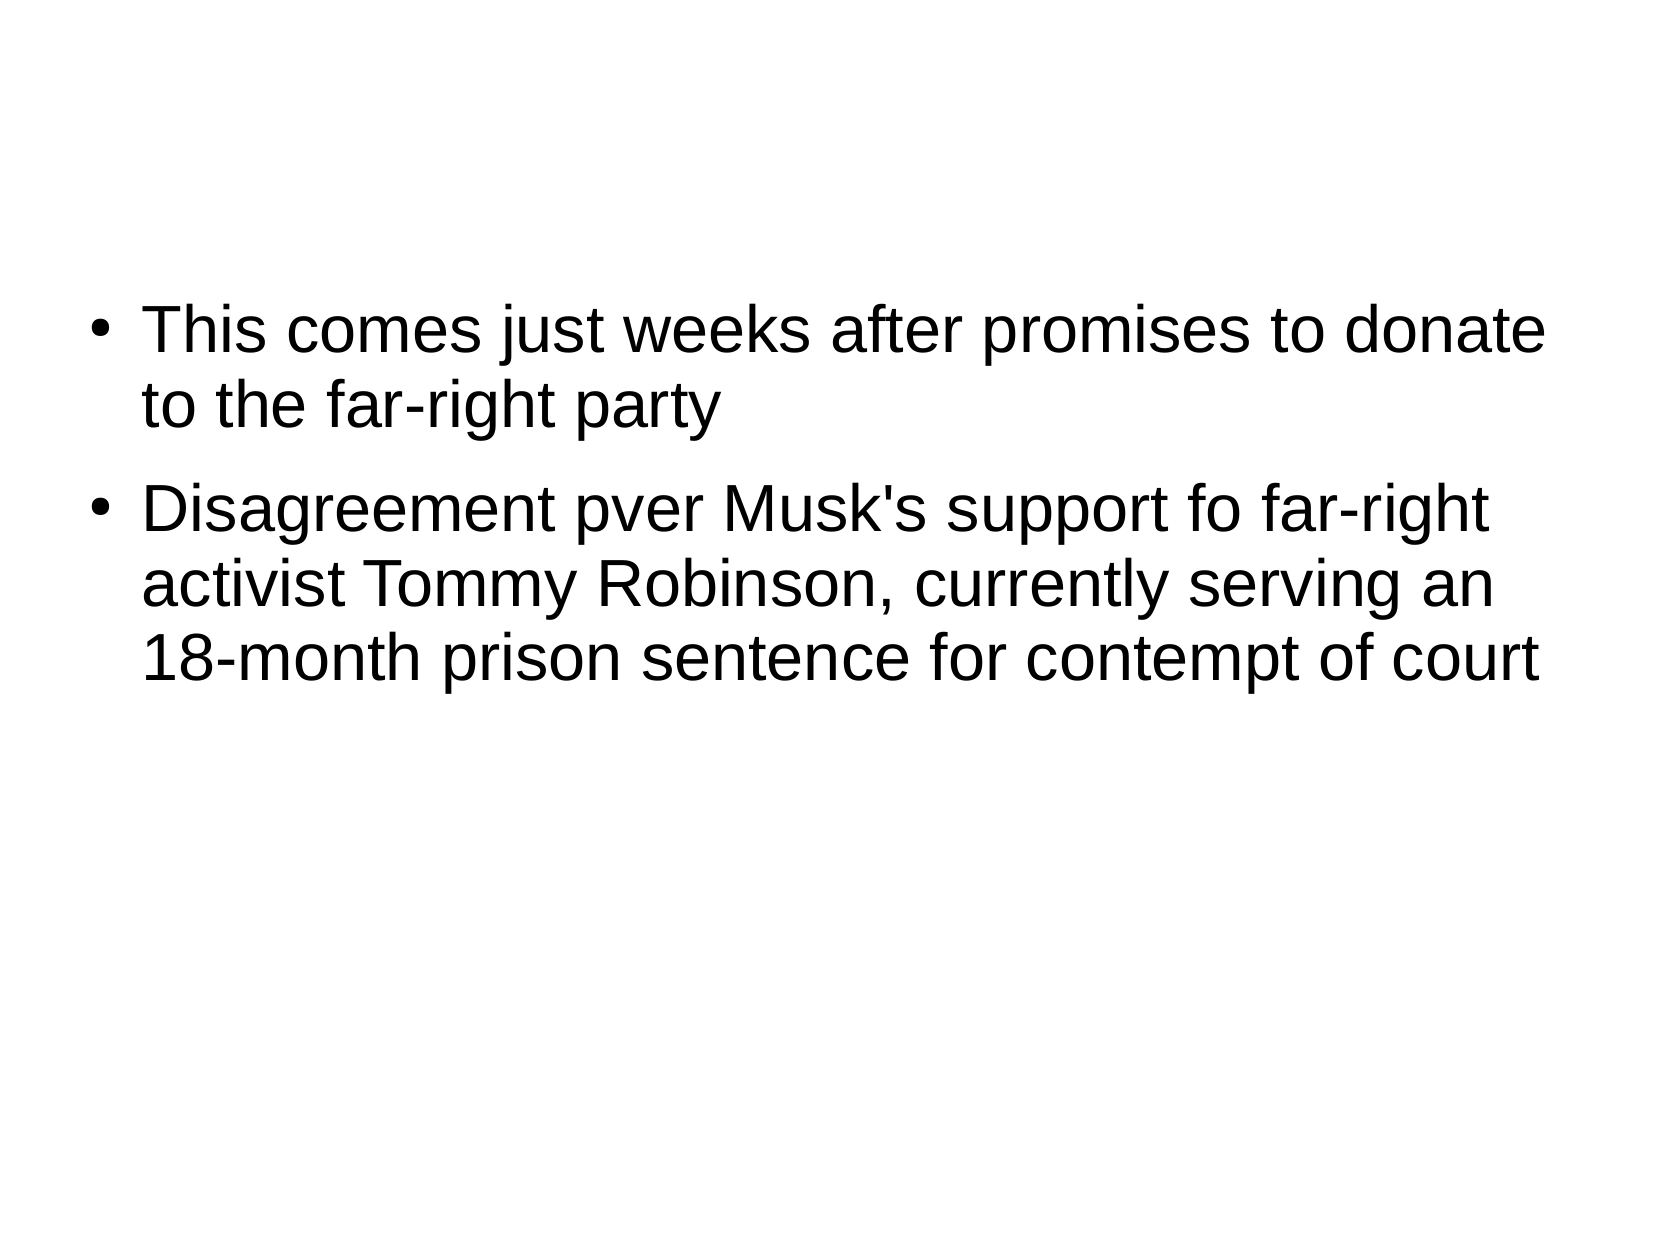

#
This comes just weeks after promises to donate to the far-right party
Disagreement pver Musk's support fo far-right activist Tommy Robinson, currently serving an 18-month prison sentence for contempt of court